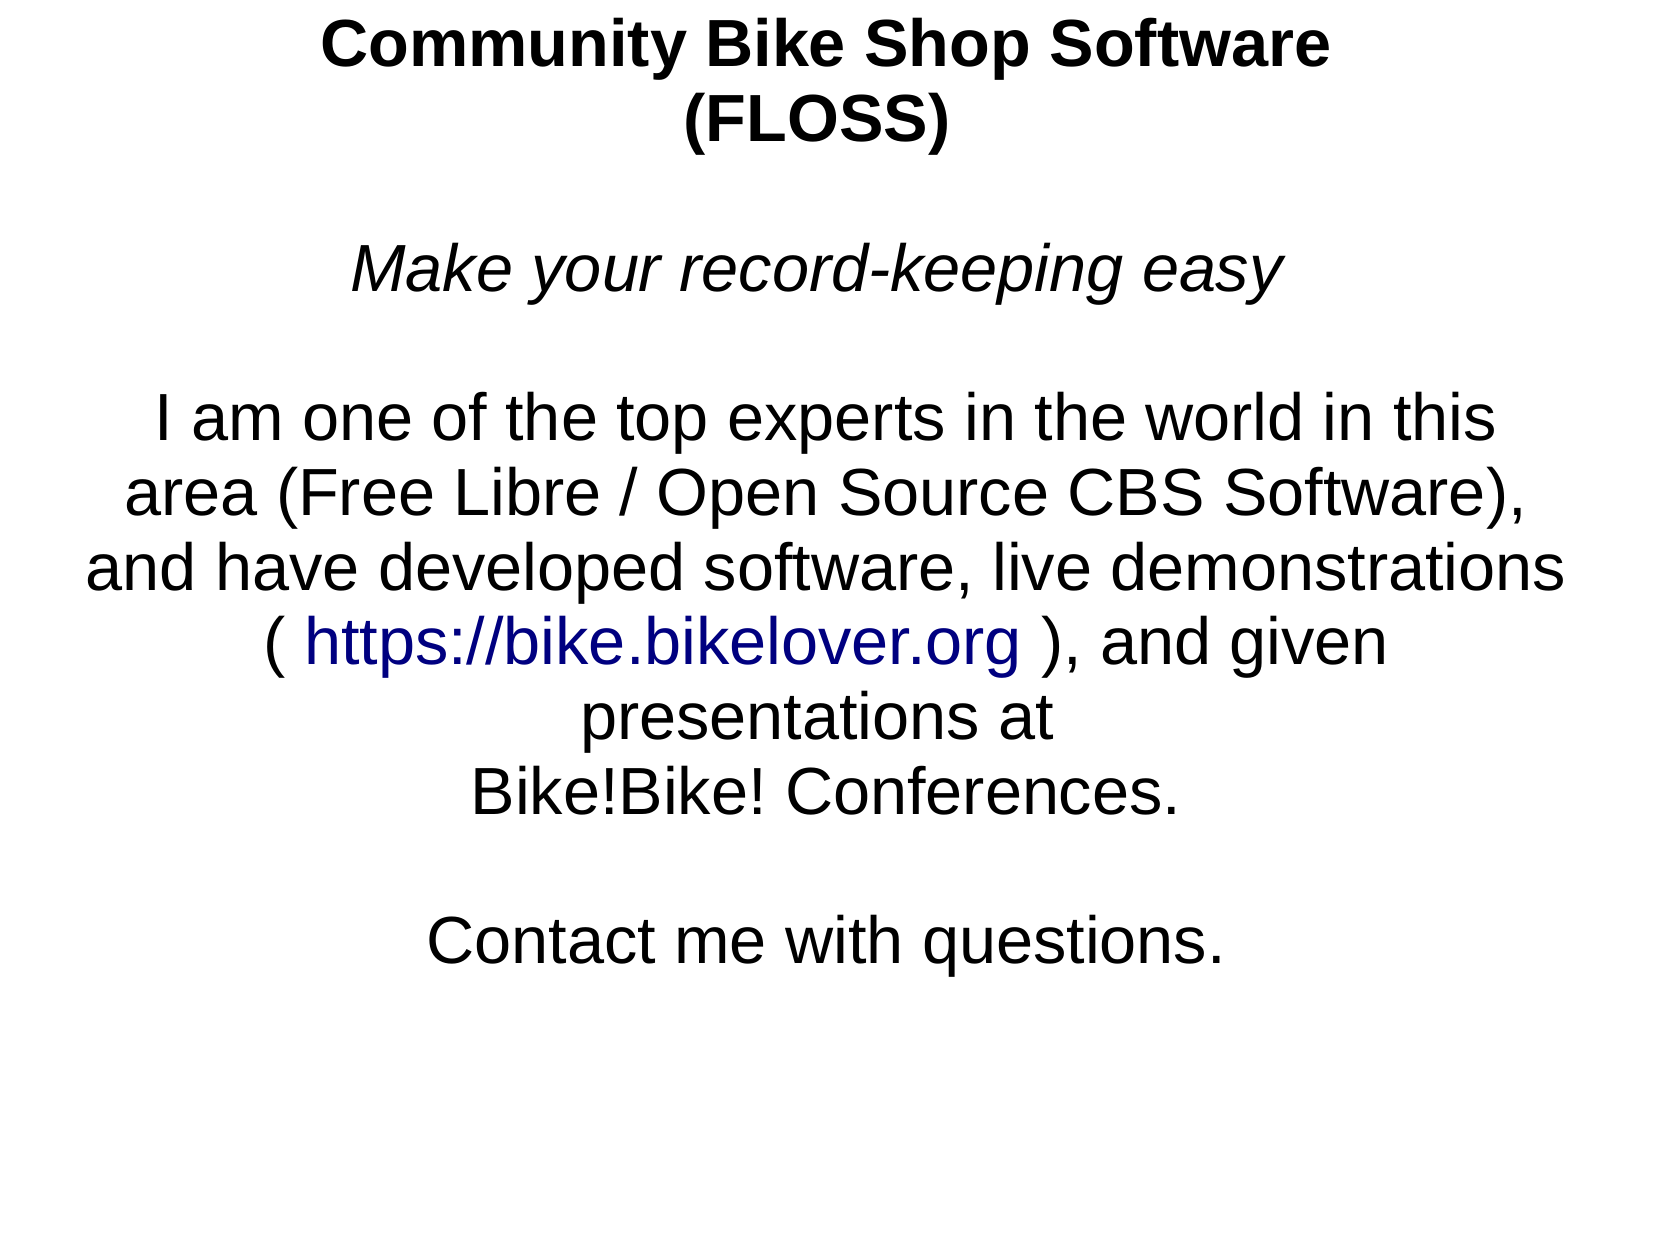

# Community Bike Shop Software
(FLOSS)
Make your record-keeping easy
I am one of the top experts in the world in this area (Free Libre / Open Source CBS Software), and have developed software, live demonstrations ( https://bike.bikelover.org ), and given presentations at
Bike!Bike! Conferences.
Contact me with questions.